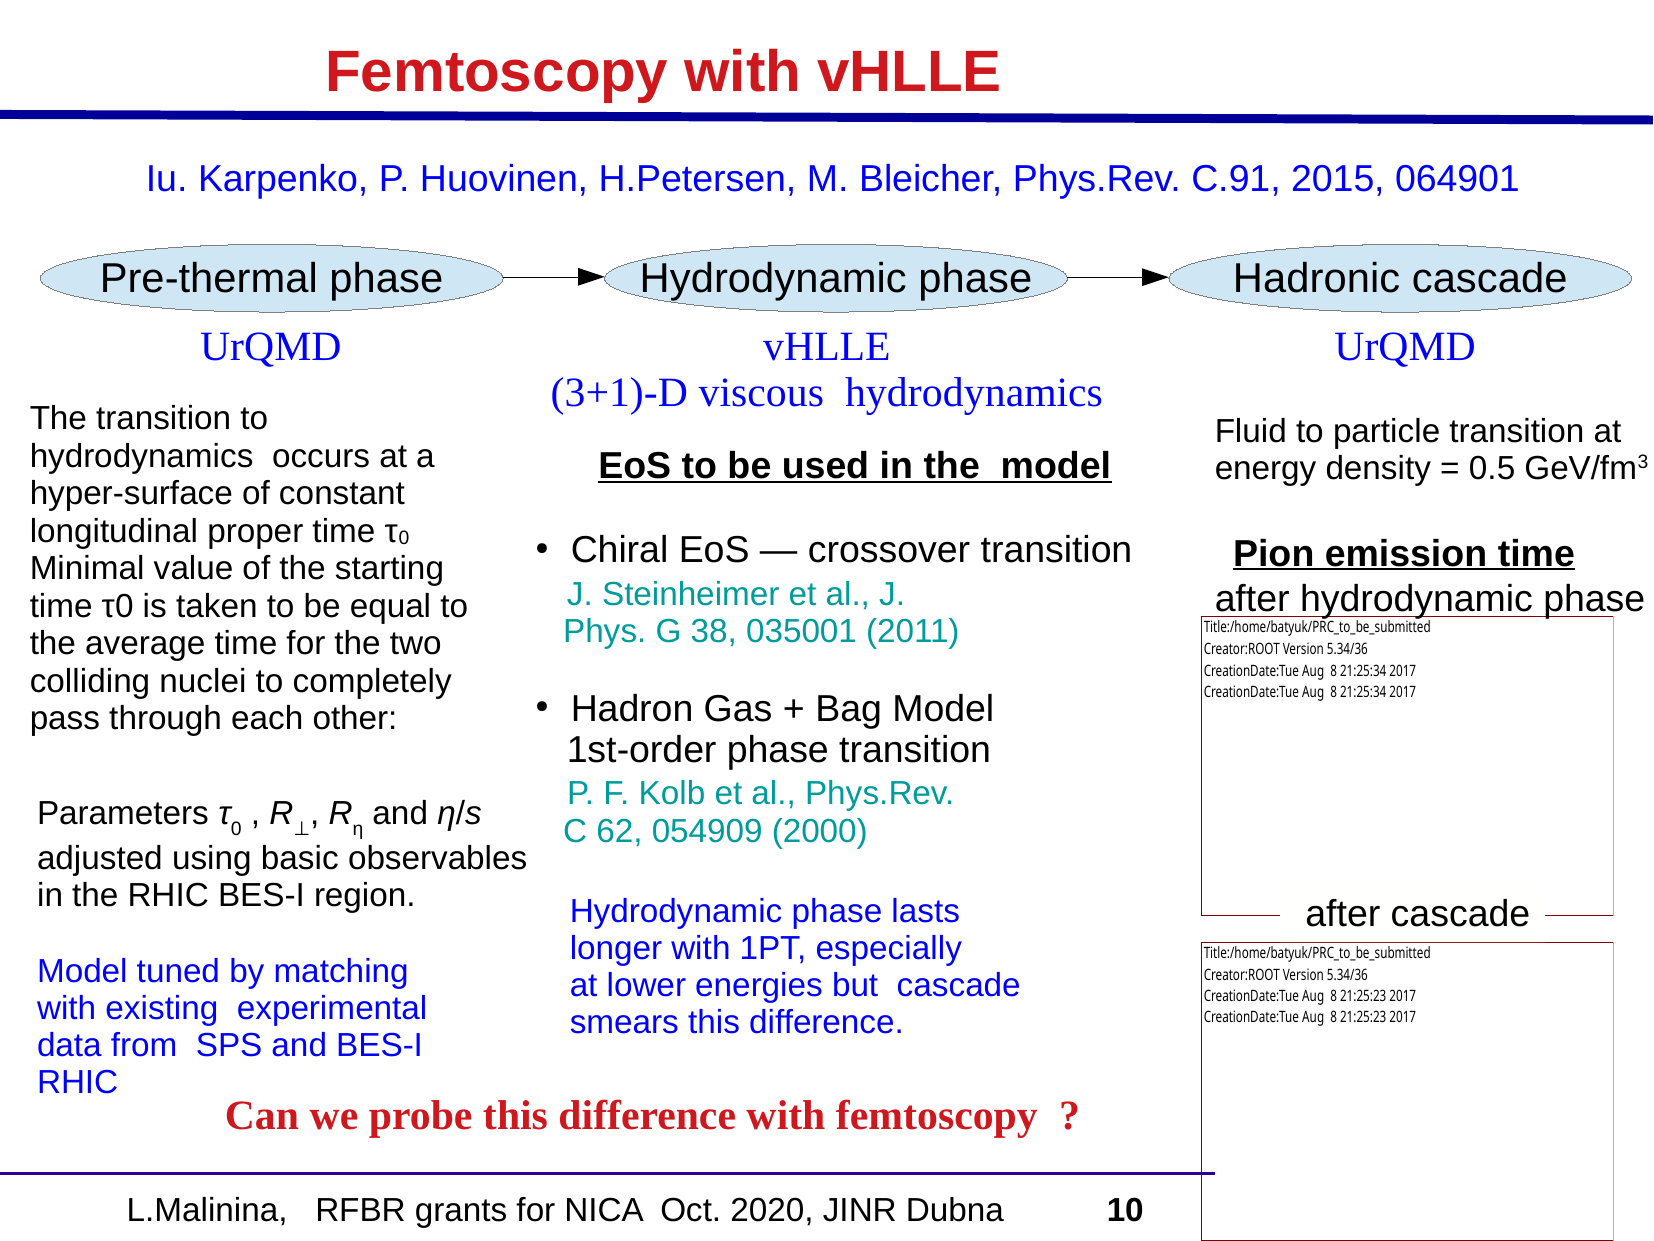

# Femtoscopy with vHLLE
Iu. Karpenko, P. Huovinen, H.Petersen, M. Bleicher, Phys.Rev. C.91, 2015, 064901
Pre-thermal phase
Hydrodynamic phase
Hadronic cascade
UrQMD
vHLLE
(3+1)-D viscous hydrodynamics
UrQMD
The transition to hydrodynamics occurs at a hyper-surface of constant longitudinal proper time τ0
Minimal value of the starting time τ0 is taken to be equal to the average time for the two colliding nuclei to completely pass through each other:
Fluid to particle transition at energy density = 0.5 GeV/fm3
EoS to be used in the model
Chiral EoS — crossover transition
 J. Steinheimer et al., J.
 Phys. G 38, 035001 (2011)
Hadron Gas + Bag Model
 1st-order phase transition
 P. F. Kolb et al., Phys.Rev.
 C 62, 054909 (2000)
Pion emission time
after hydrodynamic phase
Parameters τ0 , R⊥, Rη and η/s
adjusted using basic observables
in the RHIC BES-I region.
Hydrodynamic phase lasts
longer with 1PT, especially
at lower energies but cascade smears this difference.
 after cascade
Model tuned by matching
with existing experimental data from SPS and BES-I RHIC
Can we probe this difference with femtoscopy ?
 L.Malinina, RFBR grants for NICA Oct. 2020, JINR Dubna